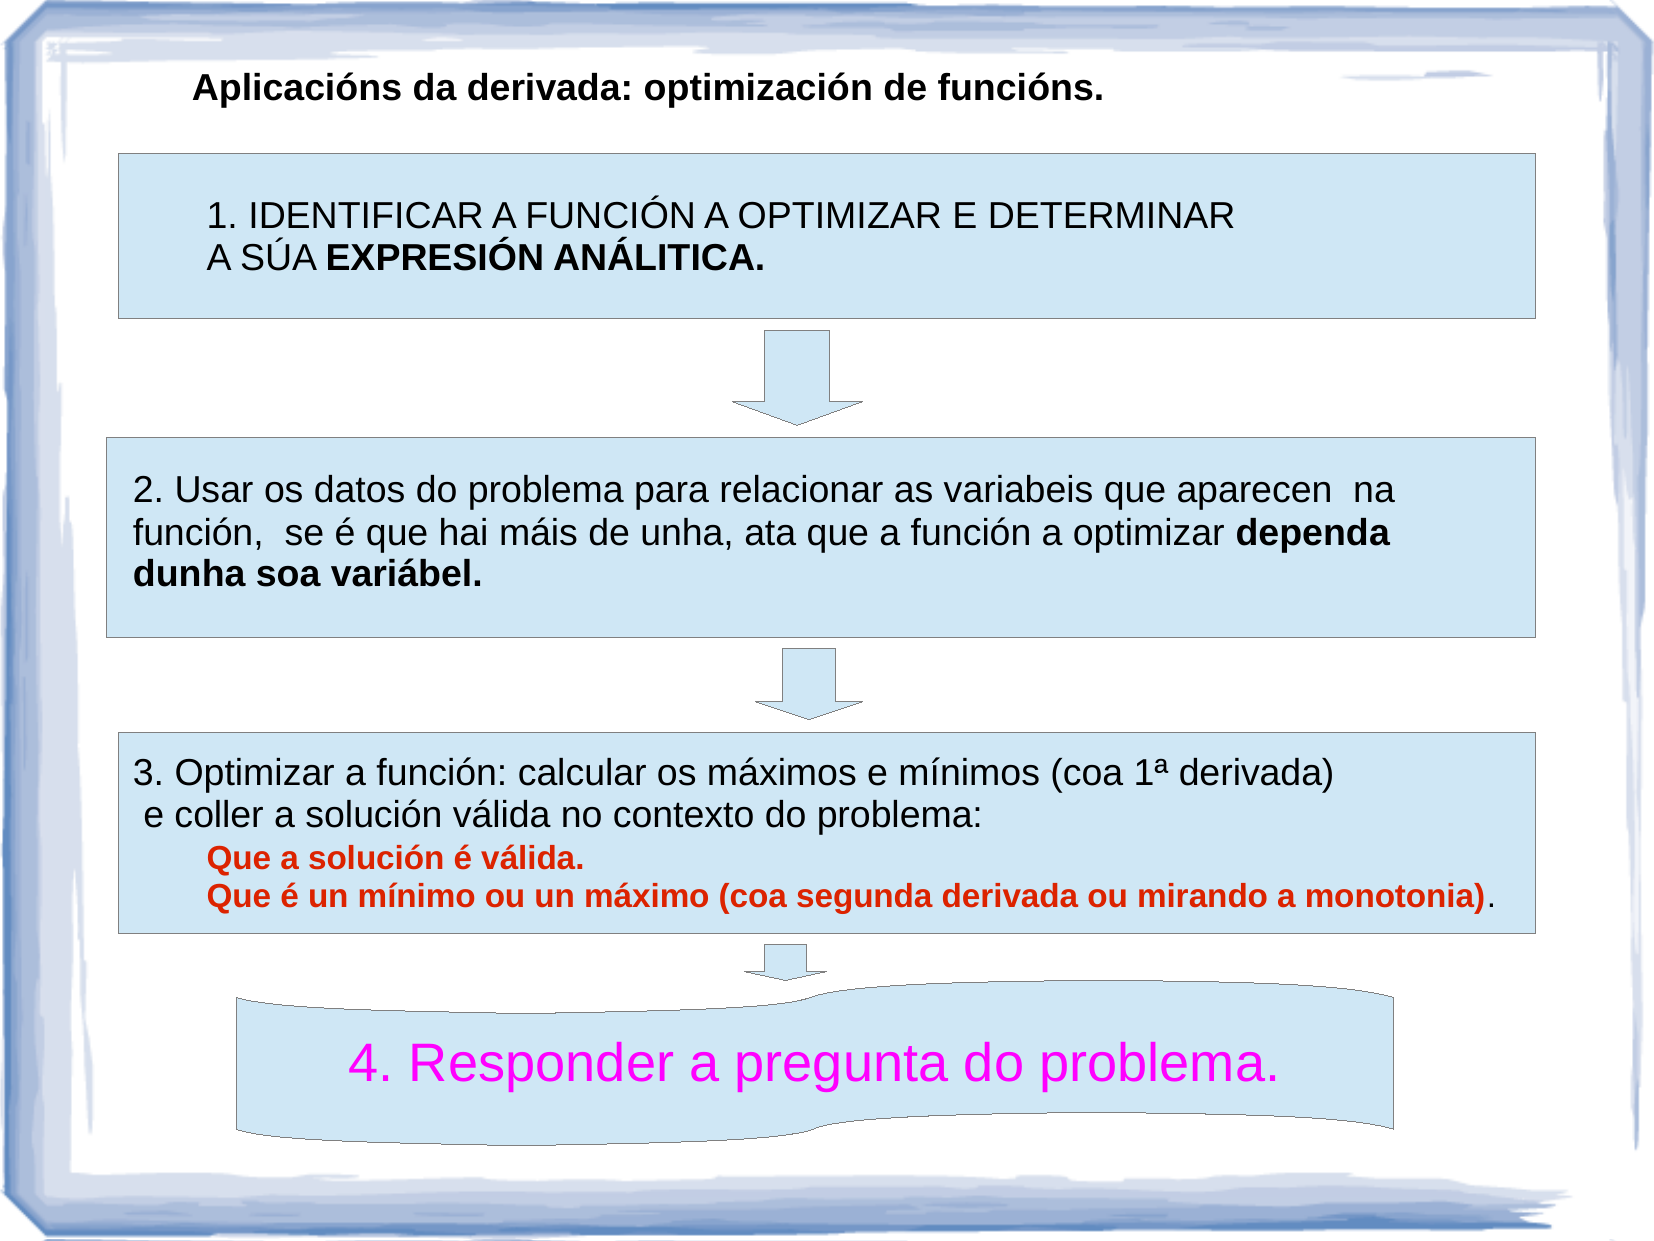

Aplicacións da derivada: optimización de funcións.
	1. IDENTIFICAR A FUNCIÓN A OPTIMIZAR E DETERMINAR
 	A SÚA EXPRESIÓN ANÁLITICA.
2. Usar os datos do problema para relacionar as variabeis que aparecen na función, se é que hai máis de unha, ata que a función a optimizar dependa dunha soa variábel.
3. Optimizar a función: calcular os máximos e mínimos (coa 1ª derivada)
 e coller a solución válida no contexto do problema:
	Que a solución é válida.
	Que é un mínimo ou un máximo (coa segunda derivada ou mirando a monotonia).
4. Responder a pregunta do problema.